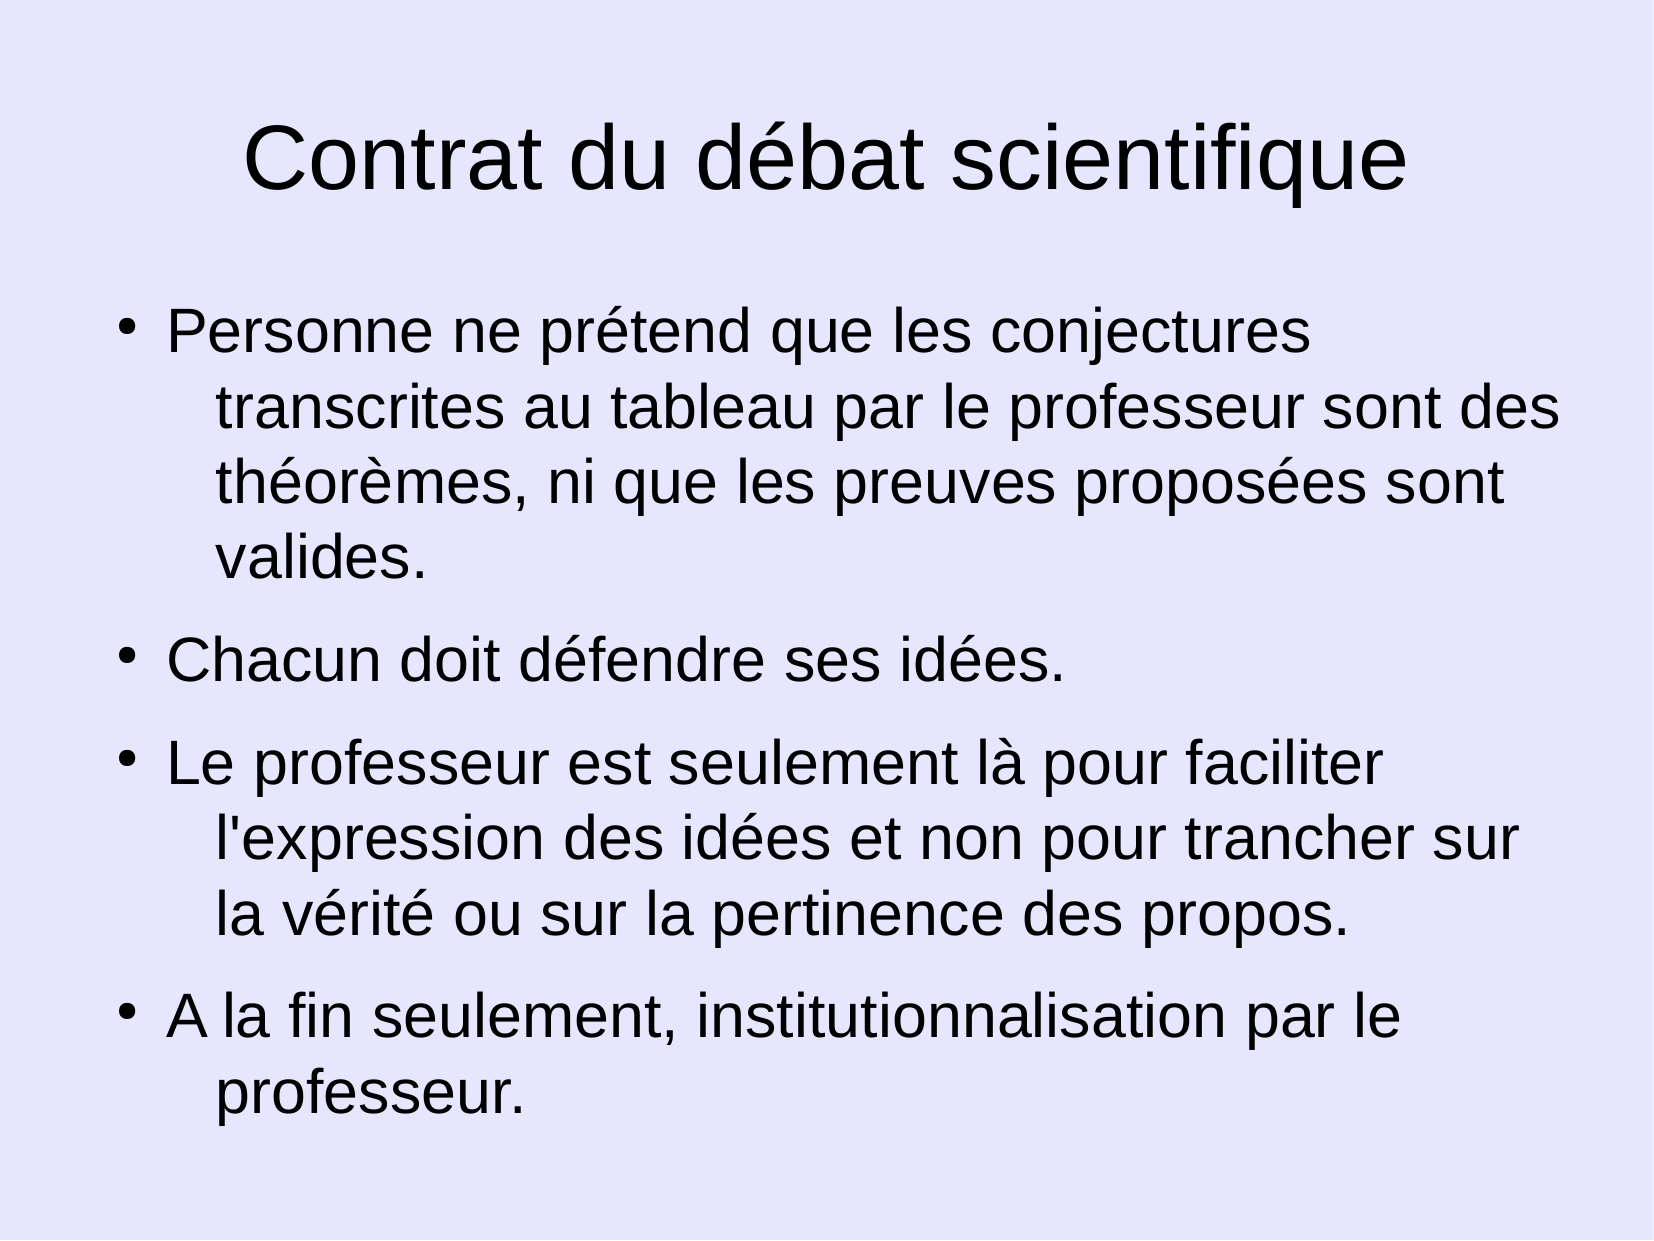

# Contrat du débat scientifique
Personne ne prétend que les conjectures transcrites au tableau par le professeur sont des théorèmes, ni que les preuves proposées sont valides.
Chacun doit défendre ses idées.
Le professeur est seulement là pour faciliter l'expression des idées et non pour trancher sur la vérité ou sur la pertinence des propos.
A la fin seulement, institutionnalisation par le professeur.